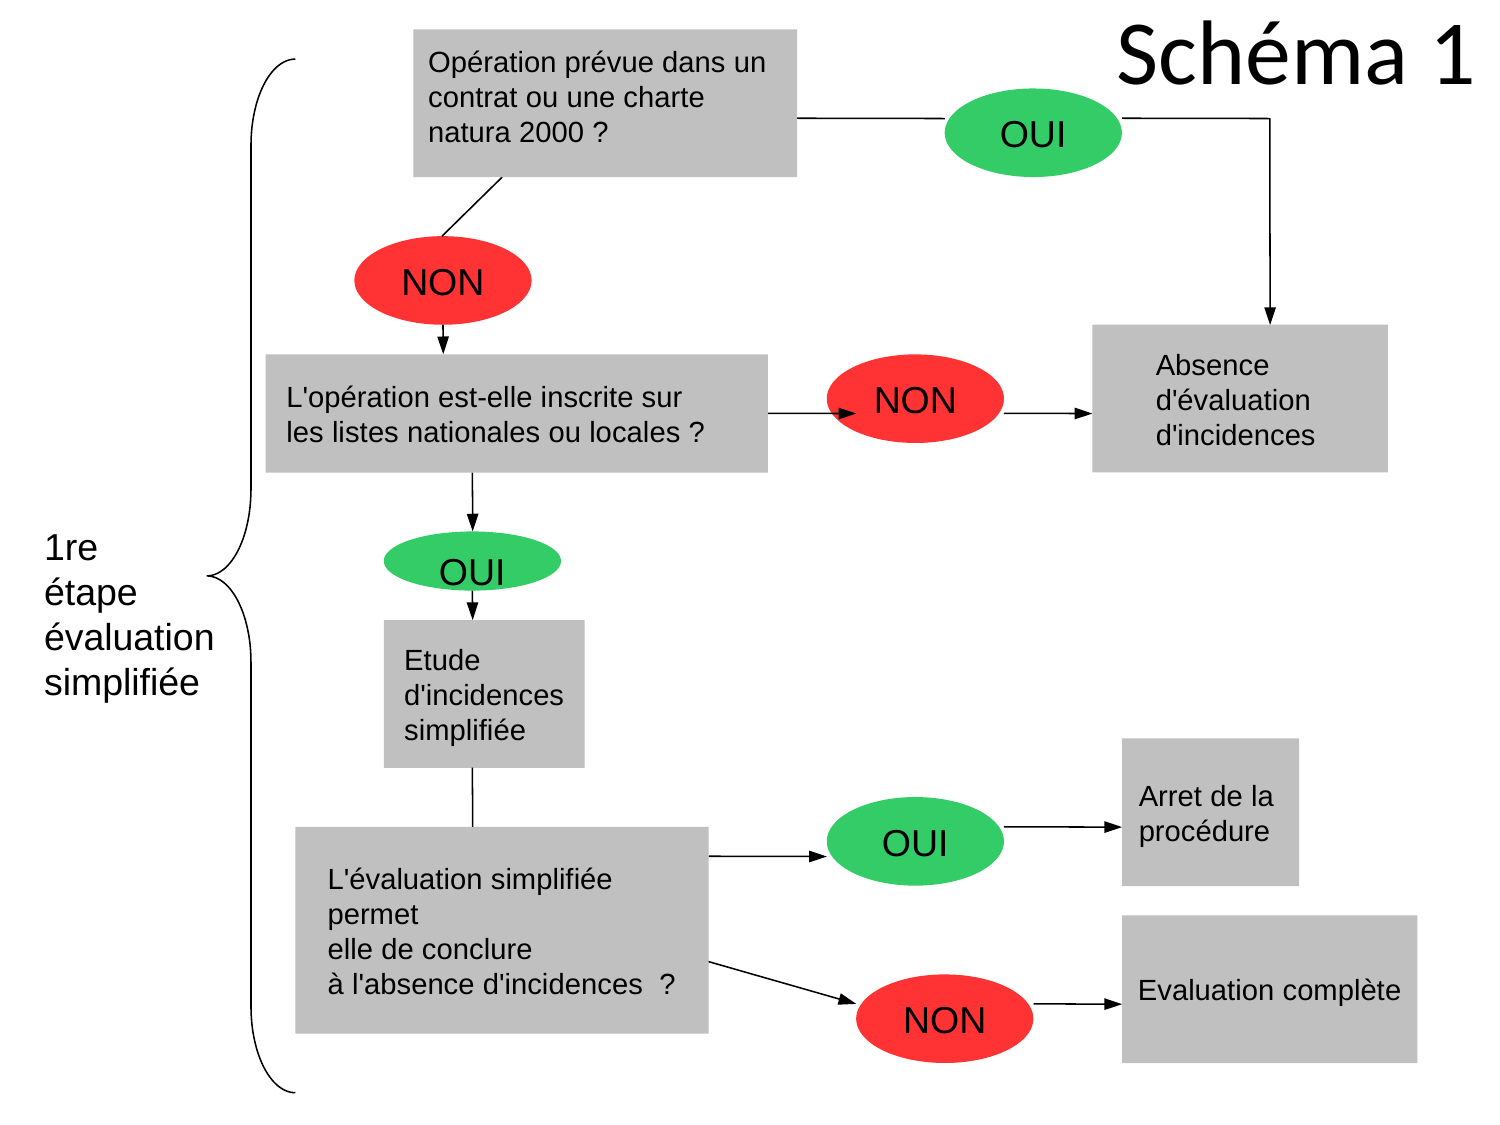

Schéma 1
Opération prévue dans un
contrat ou une charte natura 2000 ?
OUI
NON
Absence d'évaluation
d'incidences
L'opération est-elle inscrite sur
les listes nationales ou locales ?
NON
1re
étape
évaluation
simplifiée
OUI
Etude
d'incidences
simplifiée
Arret de la
procédure
OUI
L'évaluation simplifiée permet
elle de conclure
à l'absence d'incidences ?
Evaluation complète
NON